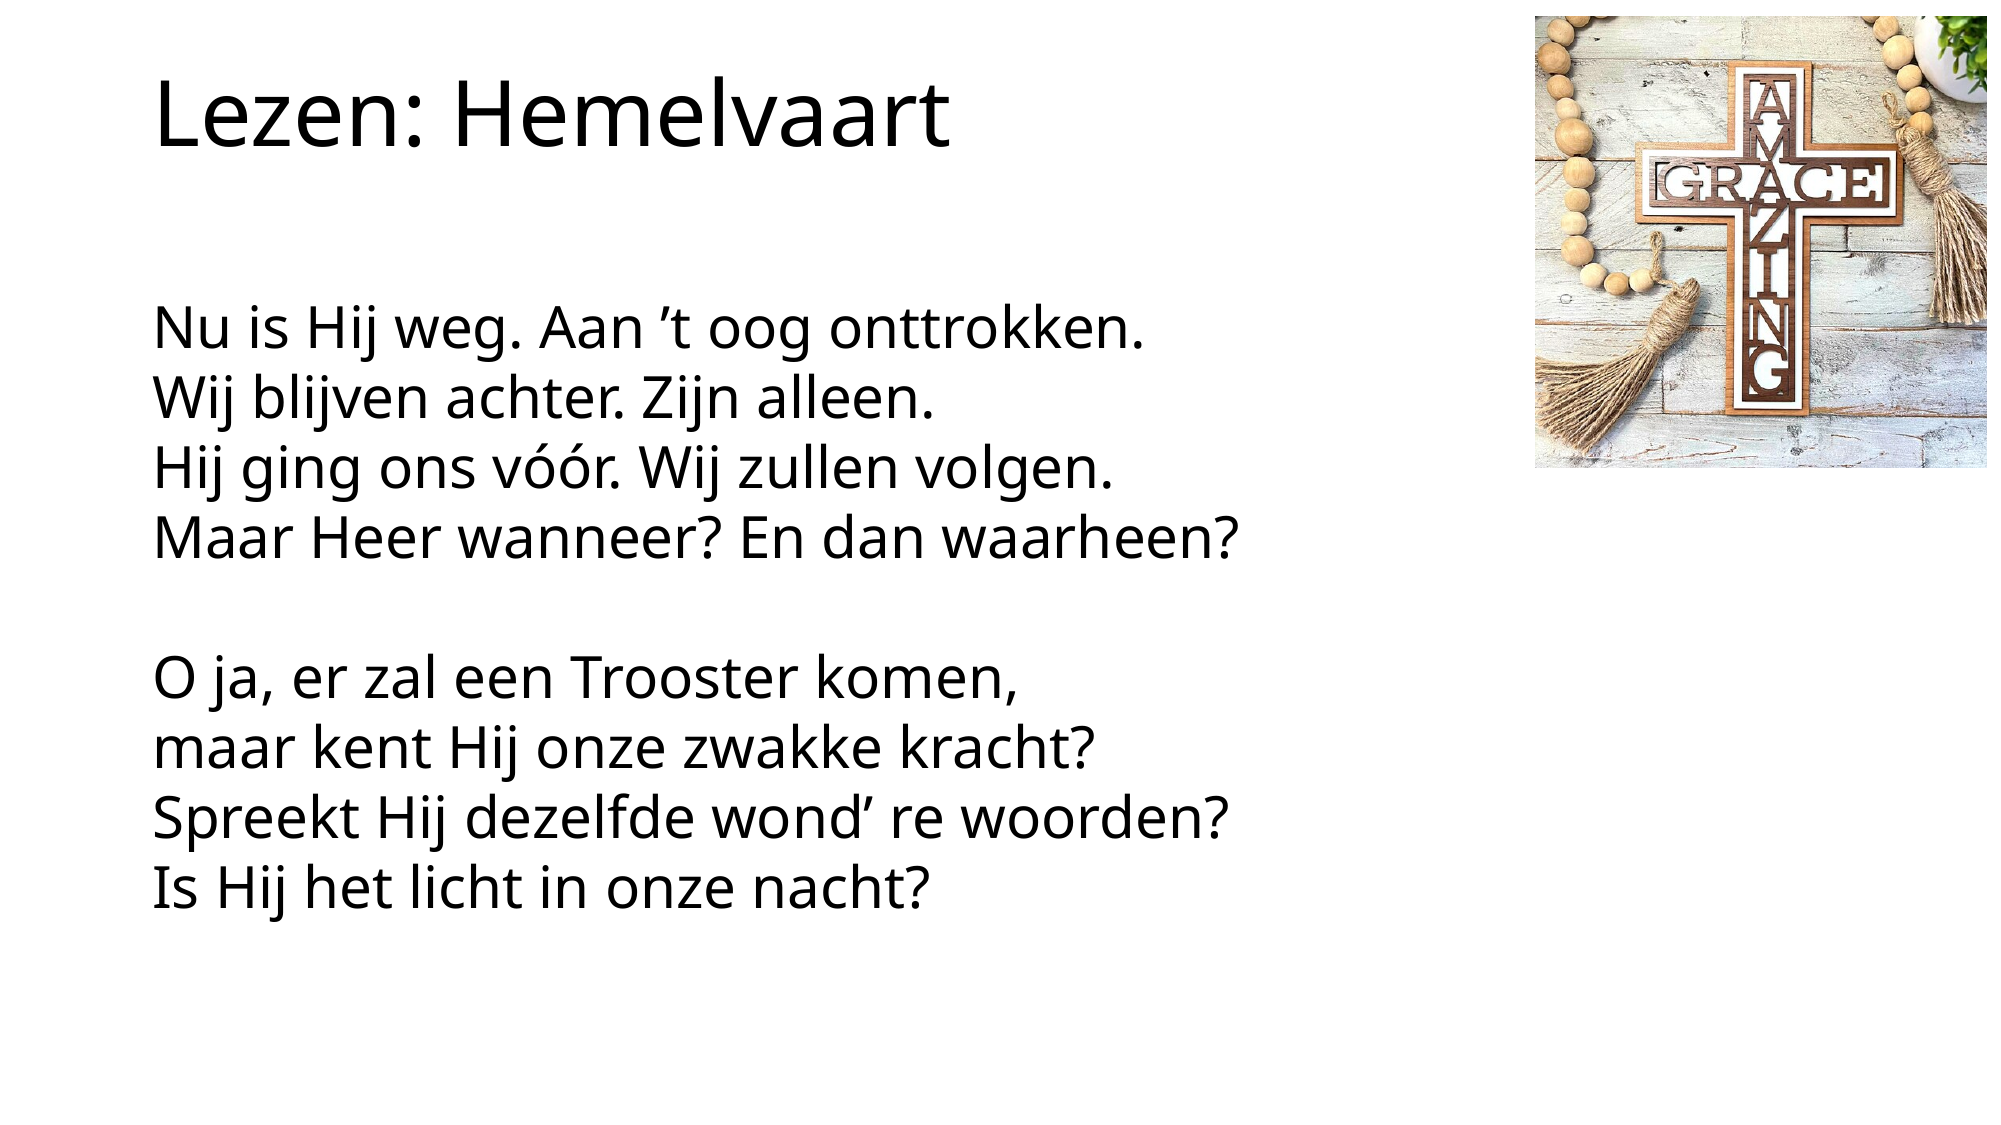

# Lezen: Hemelvaart
Nu is Hij weg. Aan ’t oog onttrokken.
Wij blijven achter. Zijn alleen.
Hij ging ons vóór. Wij zullen volgen.
Maar Heer wanneer? En dan waarheen?
O ja, er zal een Trooster komen,
maar kent Hij onze zwakke kracht?
Spreekt Hij dezelfde wond’ re woorden?
Is Hij het licht in onze nacht?